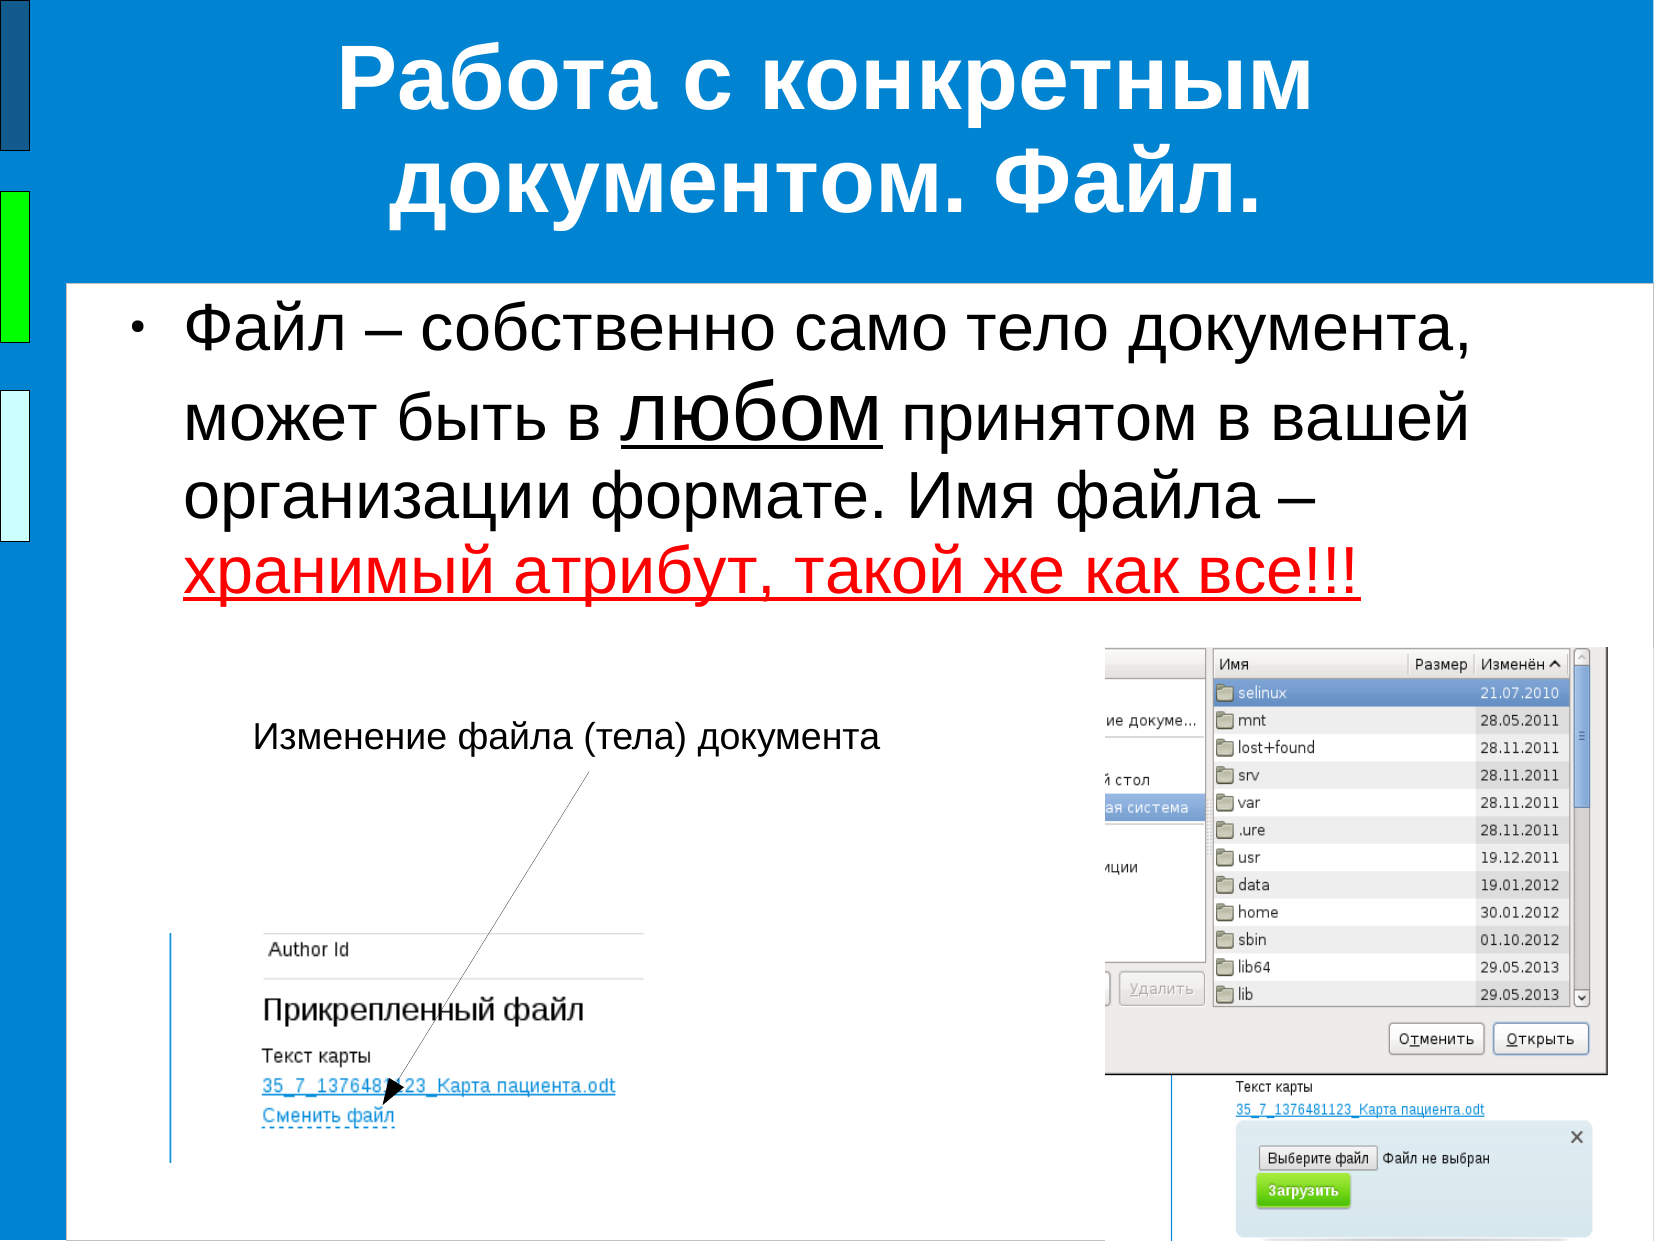

# Работа с конкретным документом. Файл.
Файл – собственно само тело документа, может быть в любом принятом в вашей организации формате. Имя файла – хранимый атрибут, такой же как все!!!
Изменение файла (тела) документа
ООО "Альфа-Интегрум", 2013г.